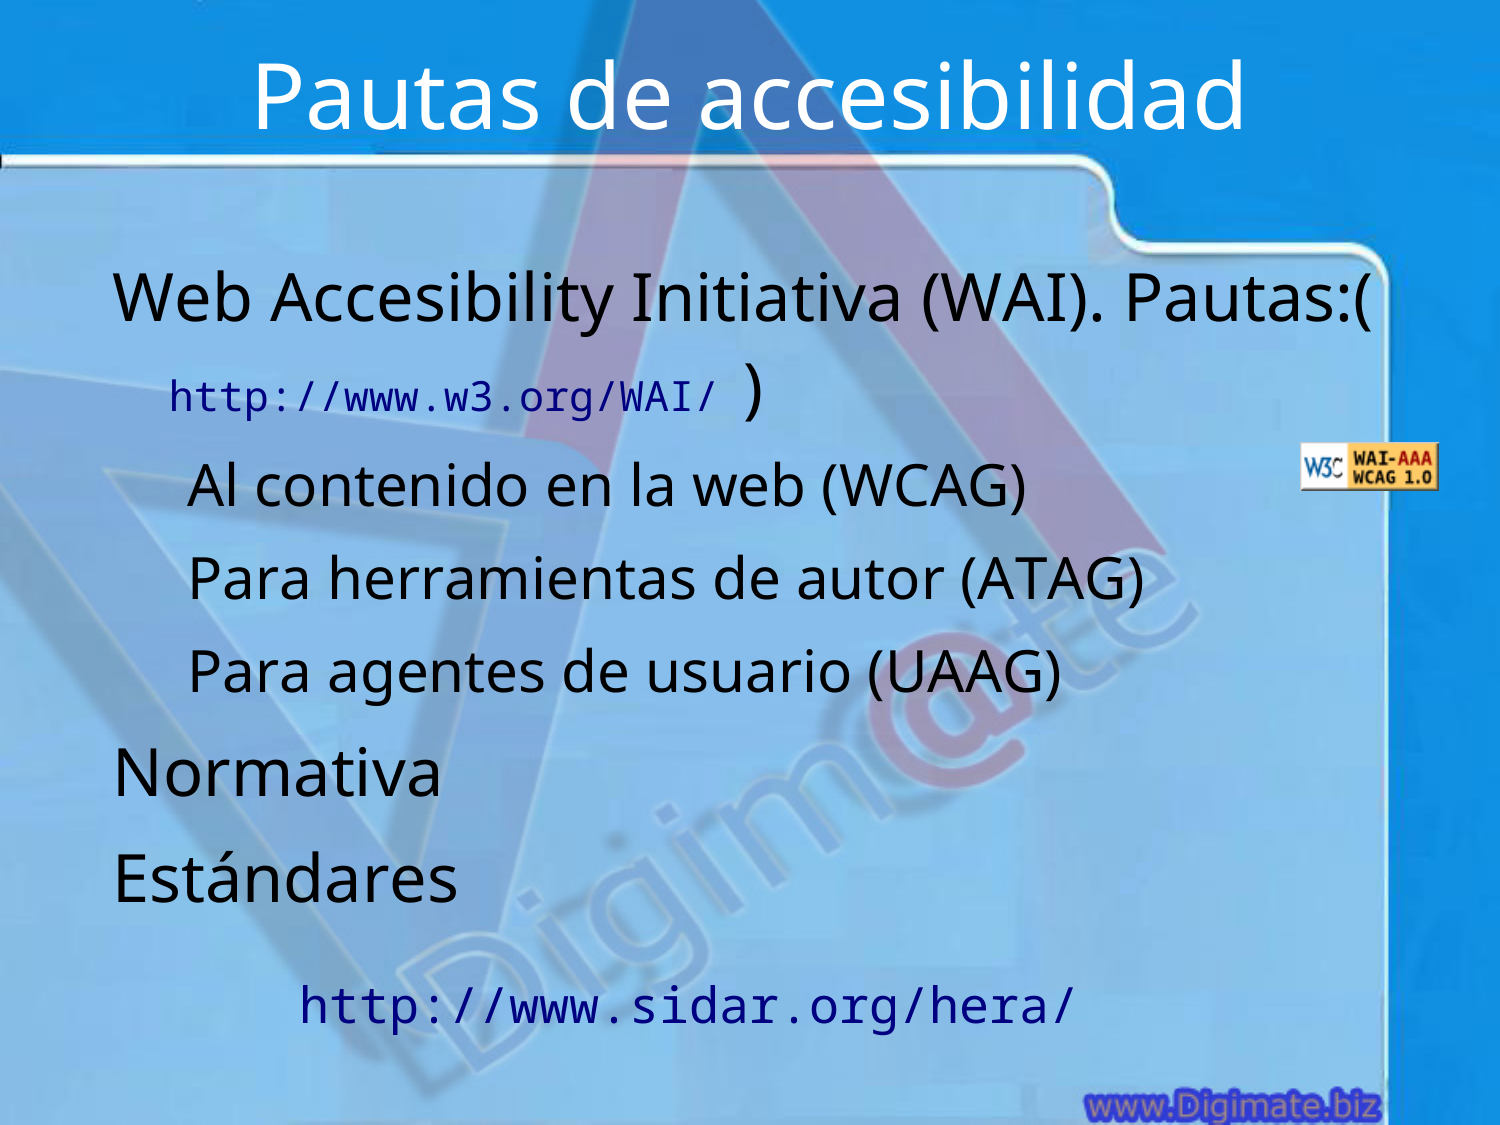

# Pautas de accesibilidad
Web Accesibility Initiativa (WAI). Pautas:(http://www.w3.org/WAI/ )
Al contenido en la web (WCAG)
Para herramientas de autor (ATAG)
Para agentes de usuario (UAAG)
Normativa
Estándares
http://www.sidar.org/hera/